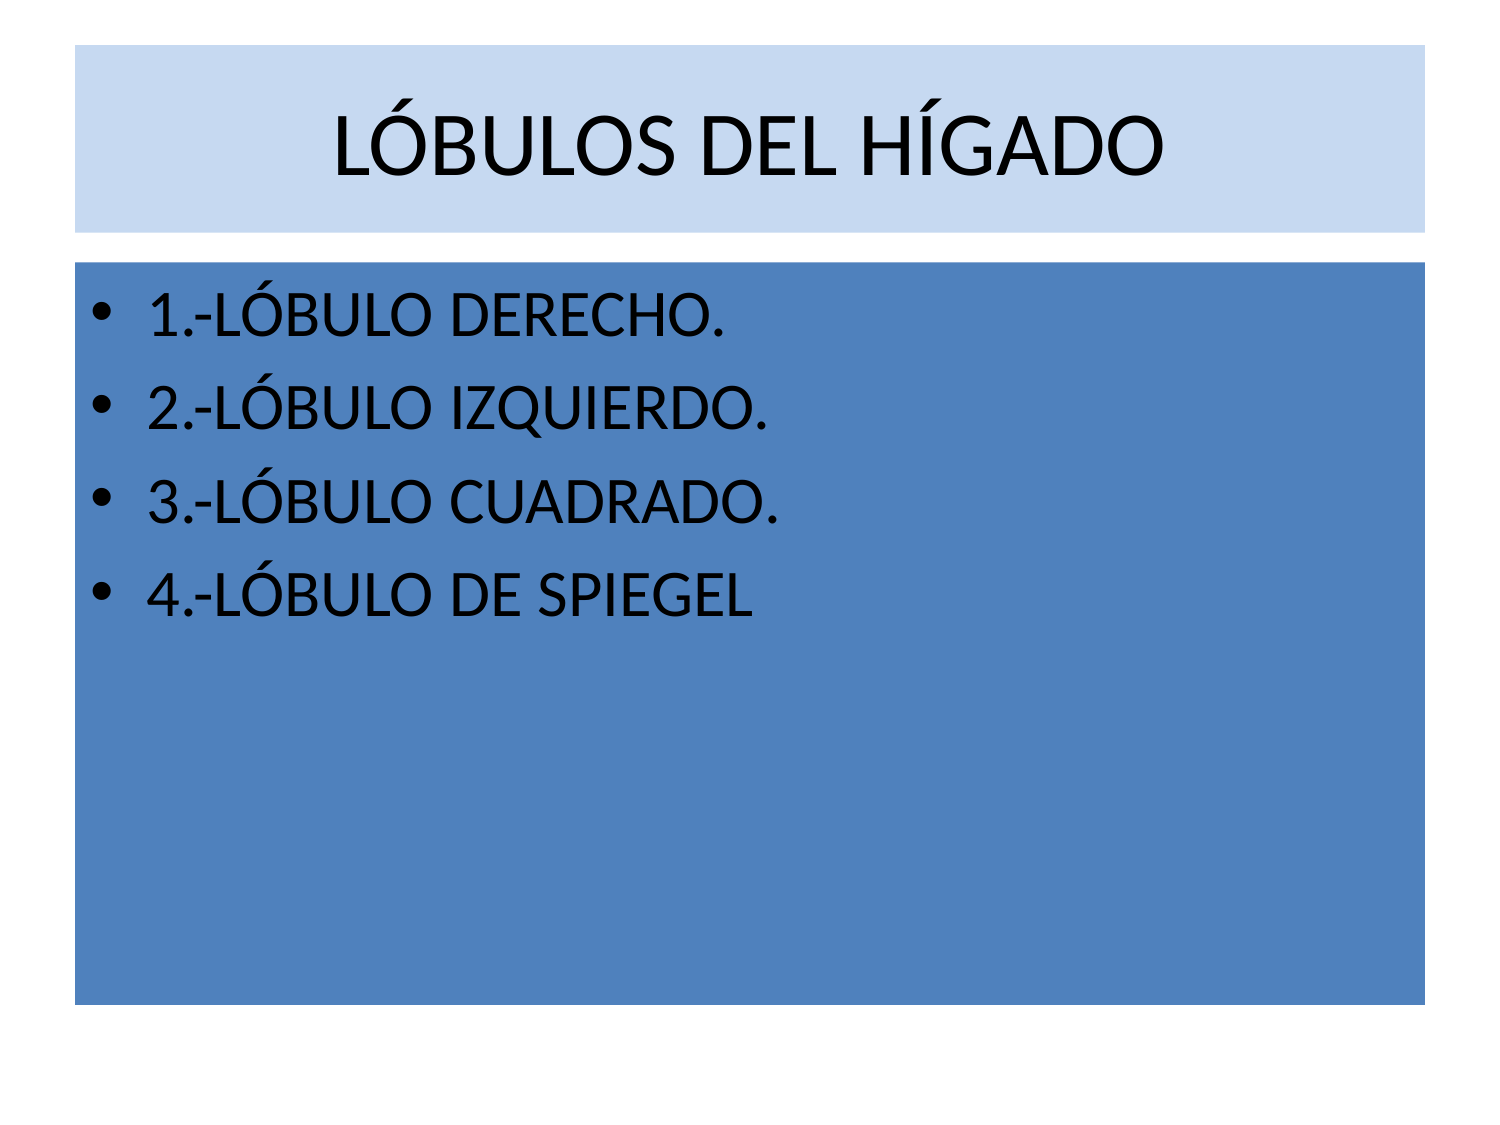

# LÓBULOS DEL HÍGADO
1.-LÓBULO DERECHO.
2.-LÓBULO IZQUIERDO.
3.-LÓBULO CUADRADO.
4.-LÓBULO DE SPIEGEL